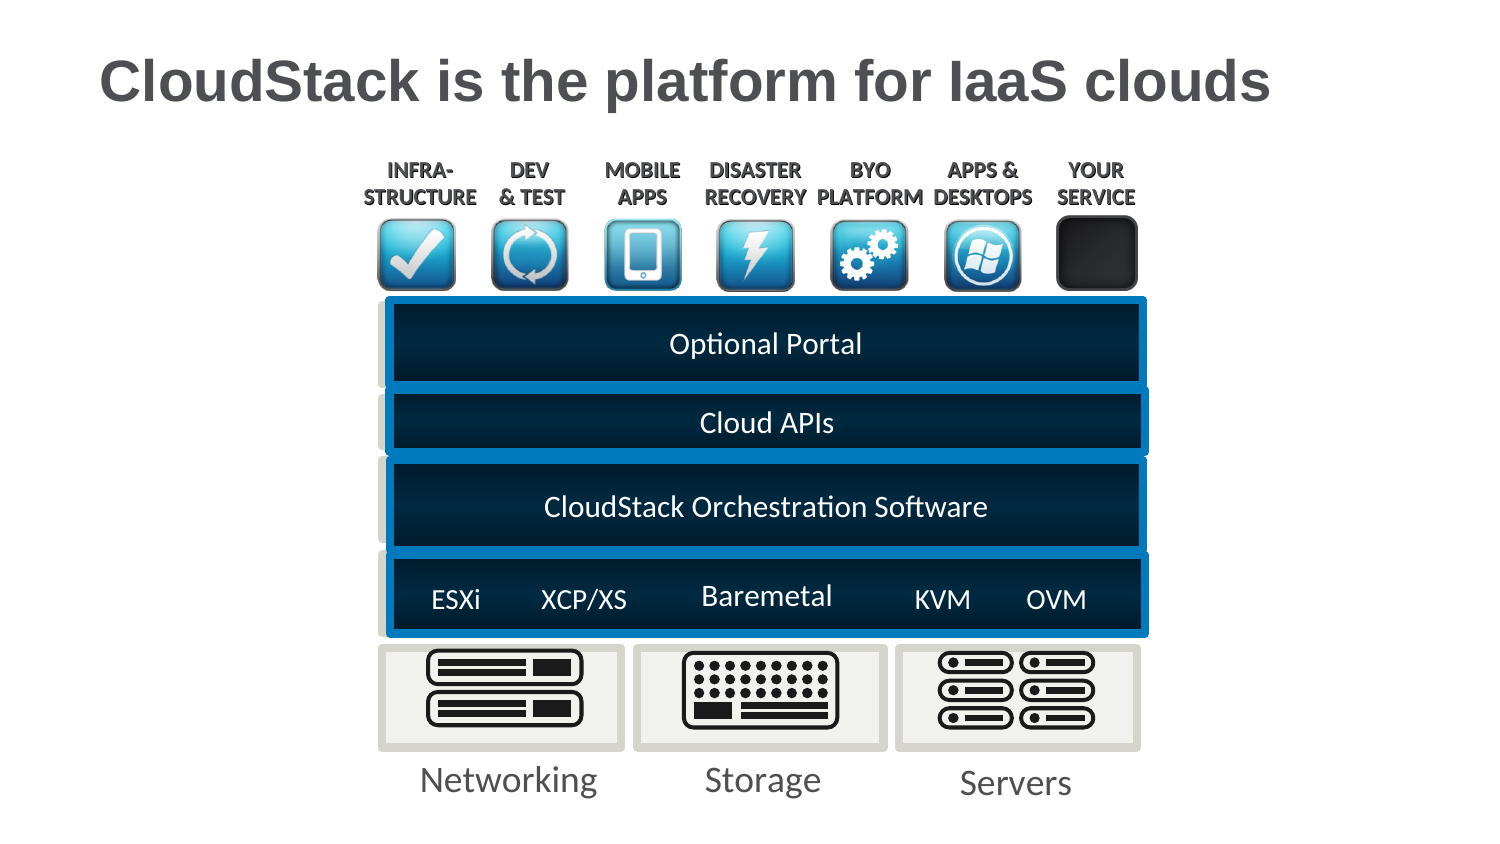

# CloudStack is the platform for IaaS clouds
INFRA-
STRUCTURE
DEV
& TEST
MOBILE
APPS
DISASTER
RECOVERY
BYO
PLATFORM
APPS &
DESKTOPS
YOUR
SERVICE
Optional Portal
Amazon eCommerce Platform
Cloud APIs
EC2 APIW
Amazon Proprietary Orchestration Software
CloudStack Orchestration Software
Open Source Xen Hypervisor
Baremetal
ESXi
XCP/XS
KVM
OVM
Networking
Storage
Servers